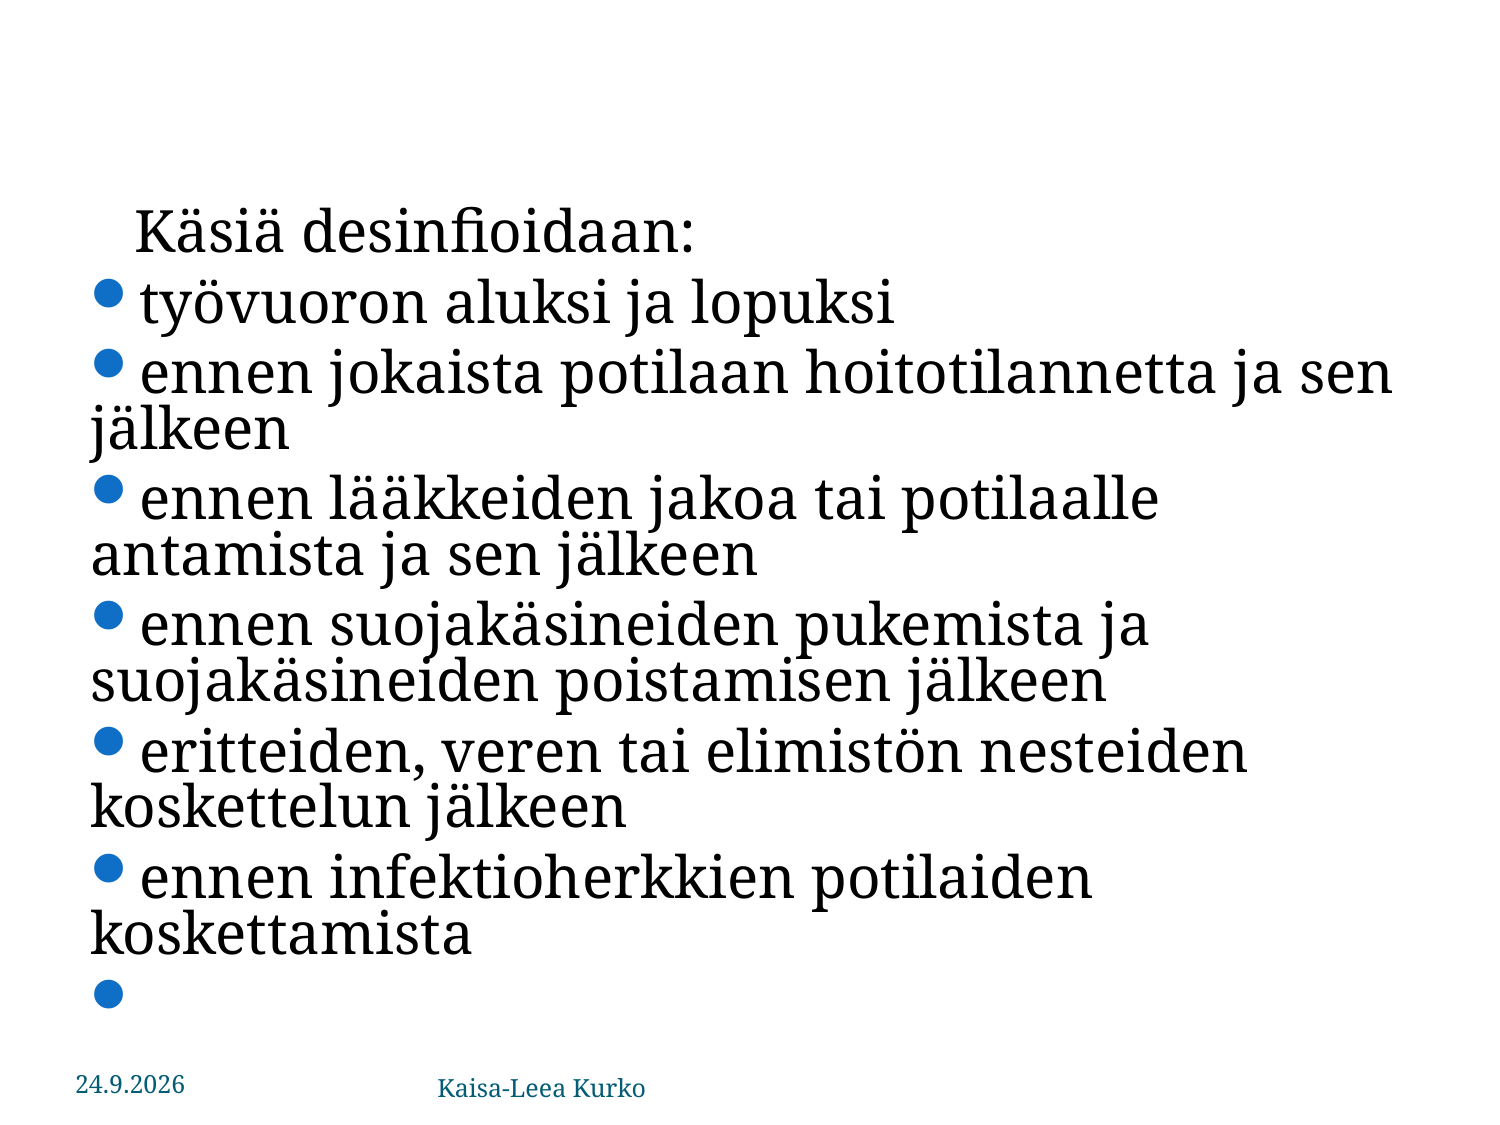

#
Käsiä desinfioidaan:
työvuoron aluksi ja lopuksi
ennen jokaista potilaan hoitotilannetta ja sen jälkeen
ennen lääkkeiden jakoa tai potilaalle antamista ja sen jälkeen
ennen suojakäsineiden pukemista ja suojakäsineiden poistamisen jälkeen
eritteiden, veren tai elimistön nesteiden koskettelun jälkeen
ennen infektioherkkien potilaiden koskettamista
Kaisa-Leea Kurko